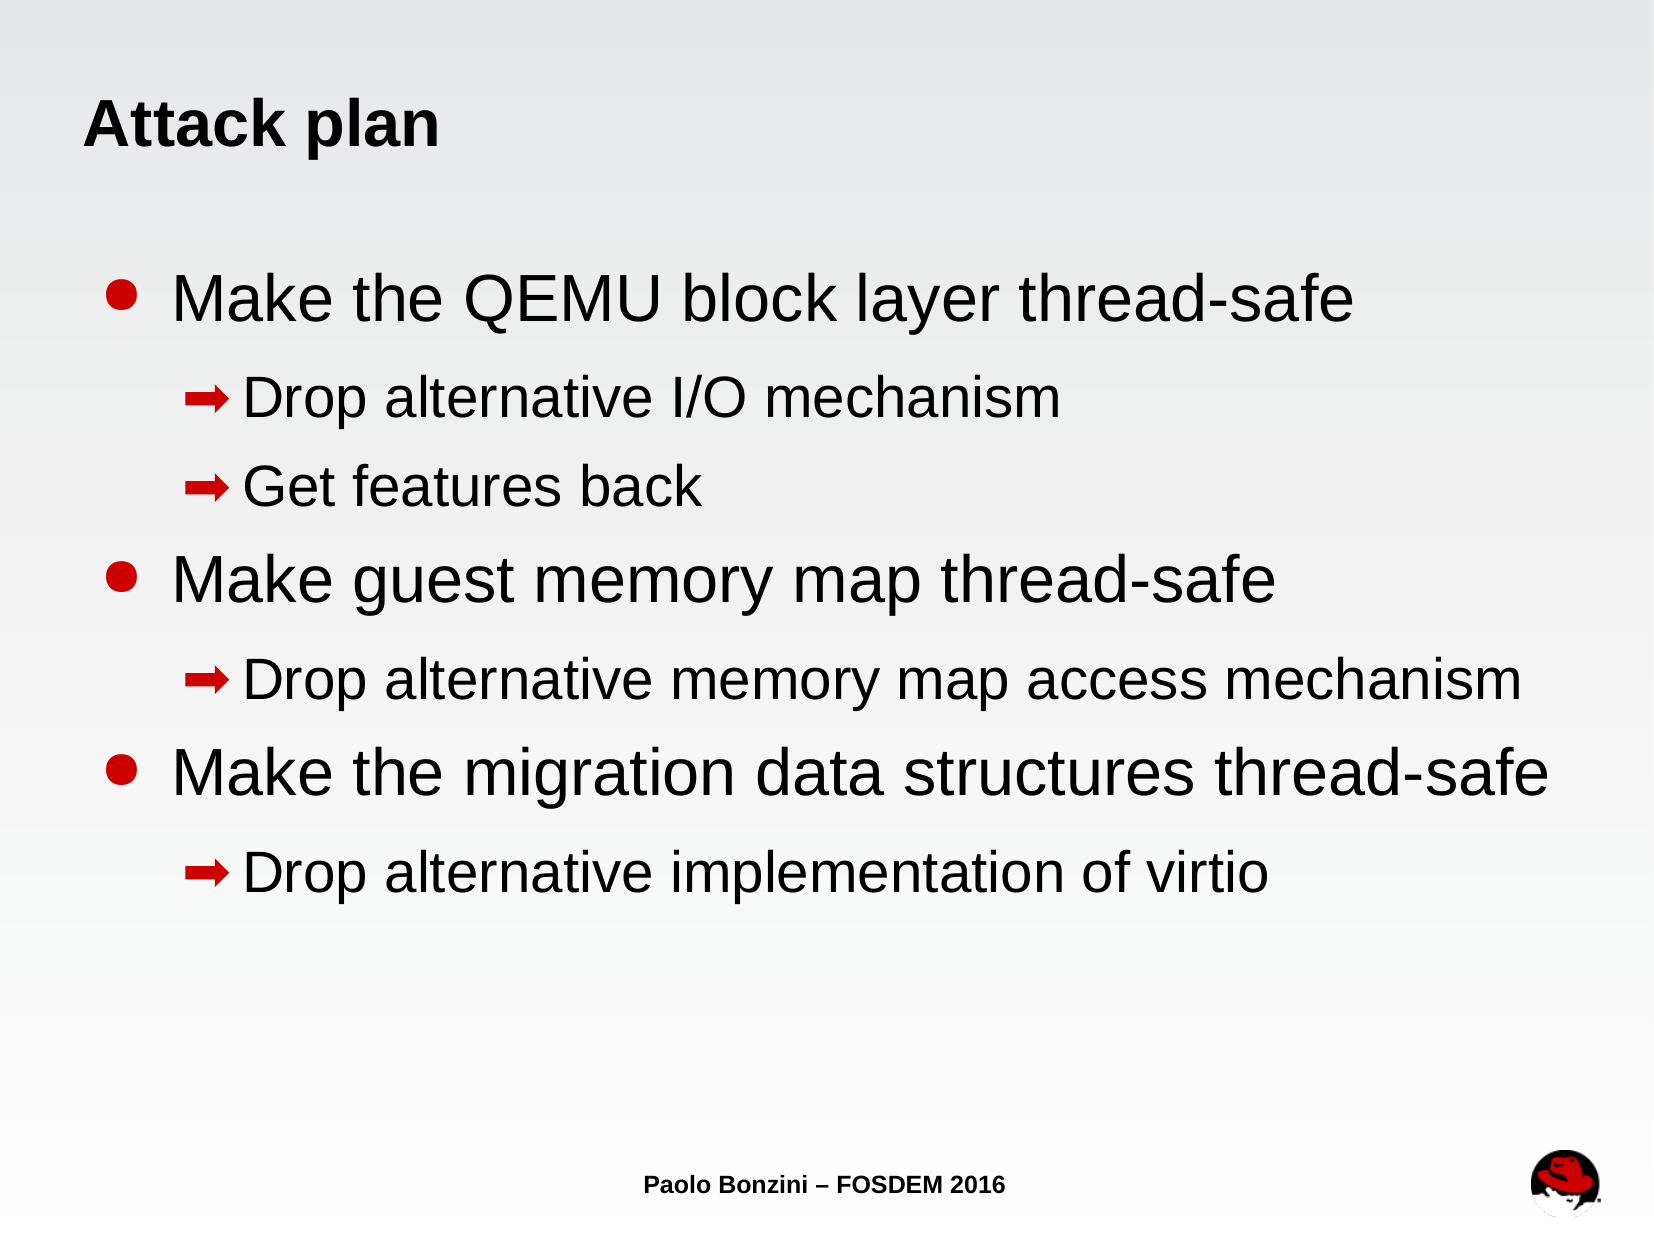

# Attack plan
Make the QEMU block layer thread-safe
Drop alternative I/O mechanism
Get features back
Make guest memory map thread-safe
Drop alternative memory map access mechanism
Make the migration data structures thread-safe
Drop alternative implementation of virtio